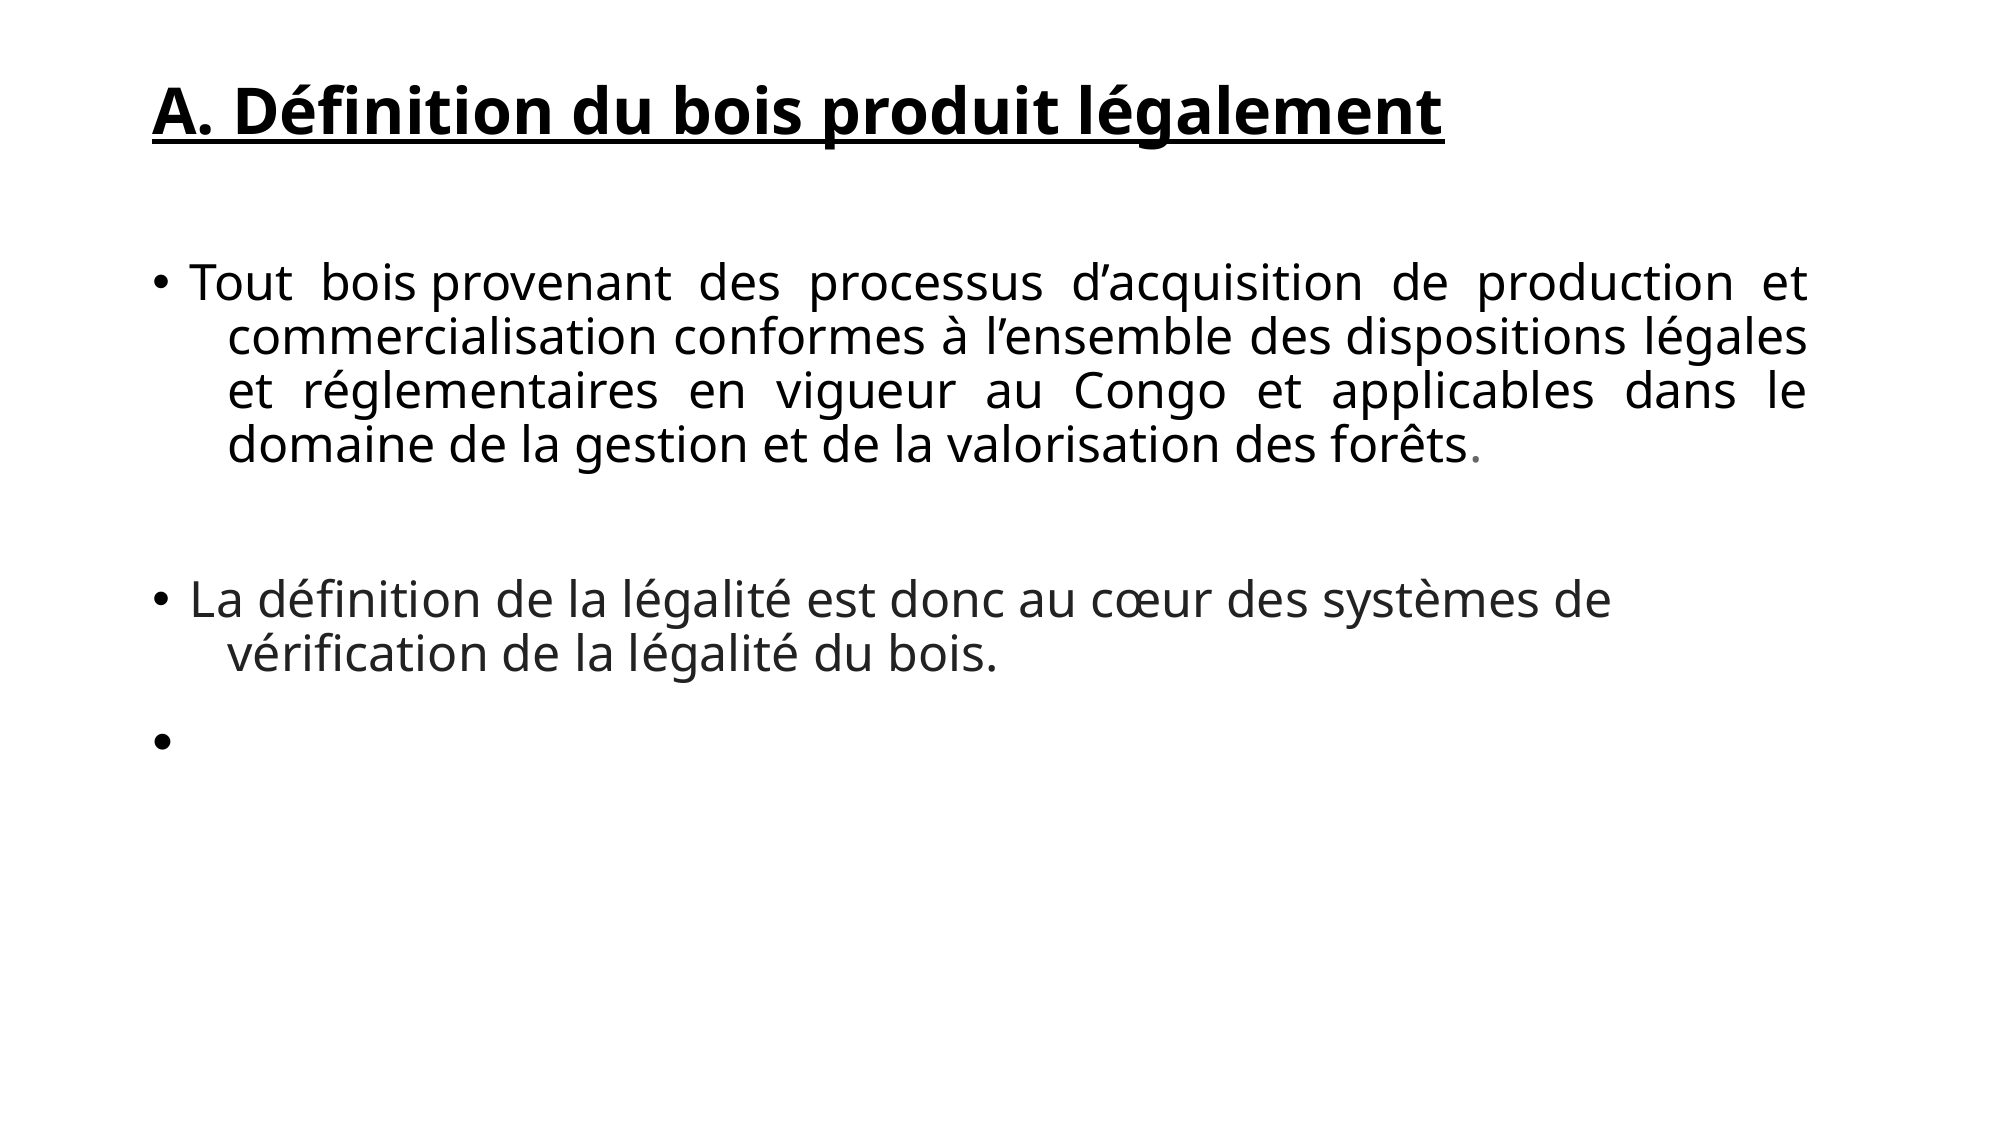

# A. Définition du bois produit légalement
Tout bois provenant des processus d’acquisition de production et commercialisation conformes à l’ensemble des dispositions légales et réglementaires en vigueur au Congo et applicables dans le domaine de la gestion et de la valorisation des forêts.
La définition de la légalité est donc au cœur des systèmes de vérification de la légalité du bois.